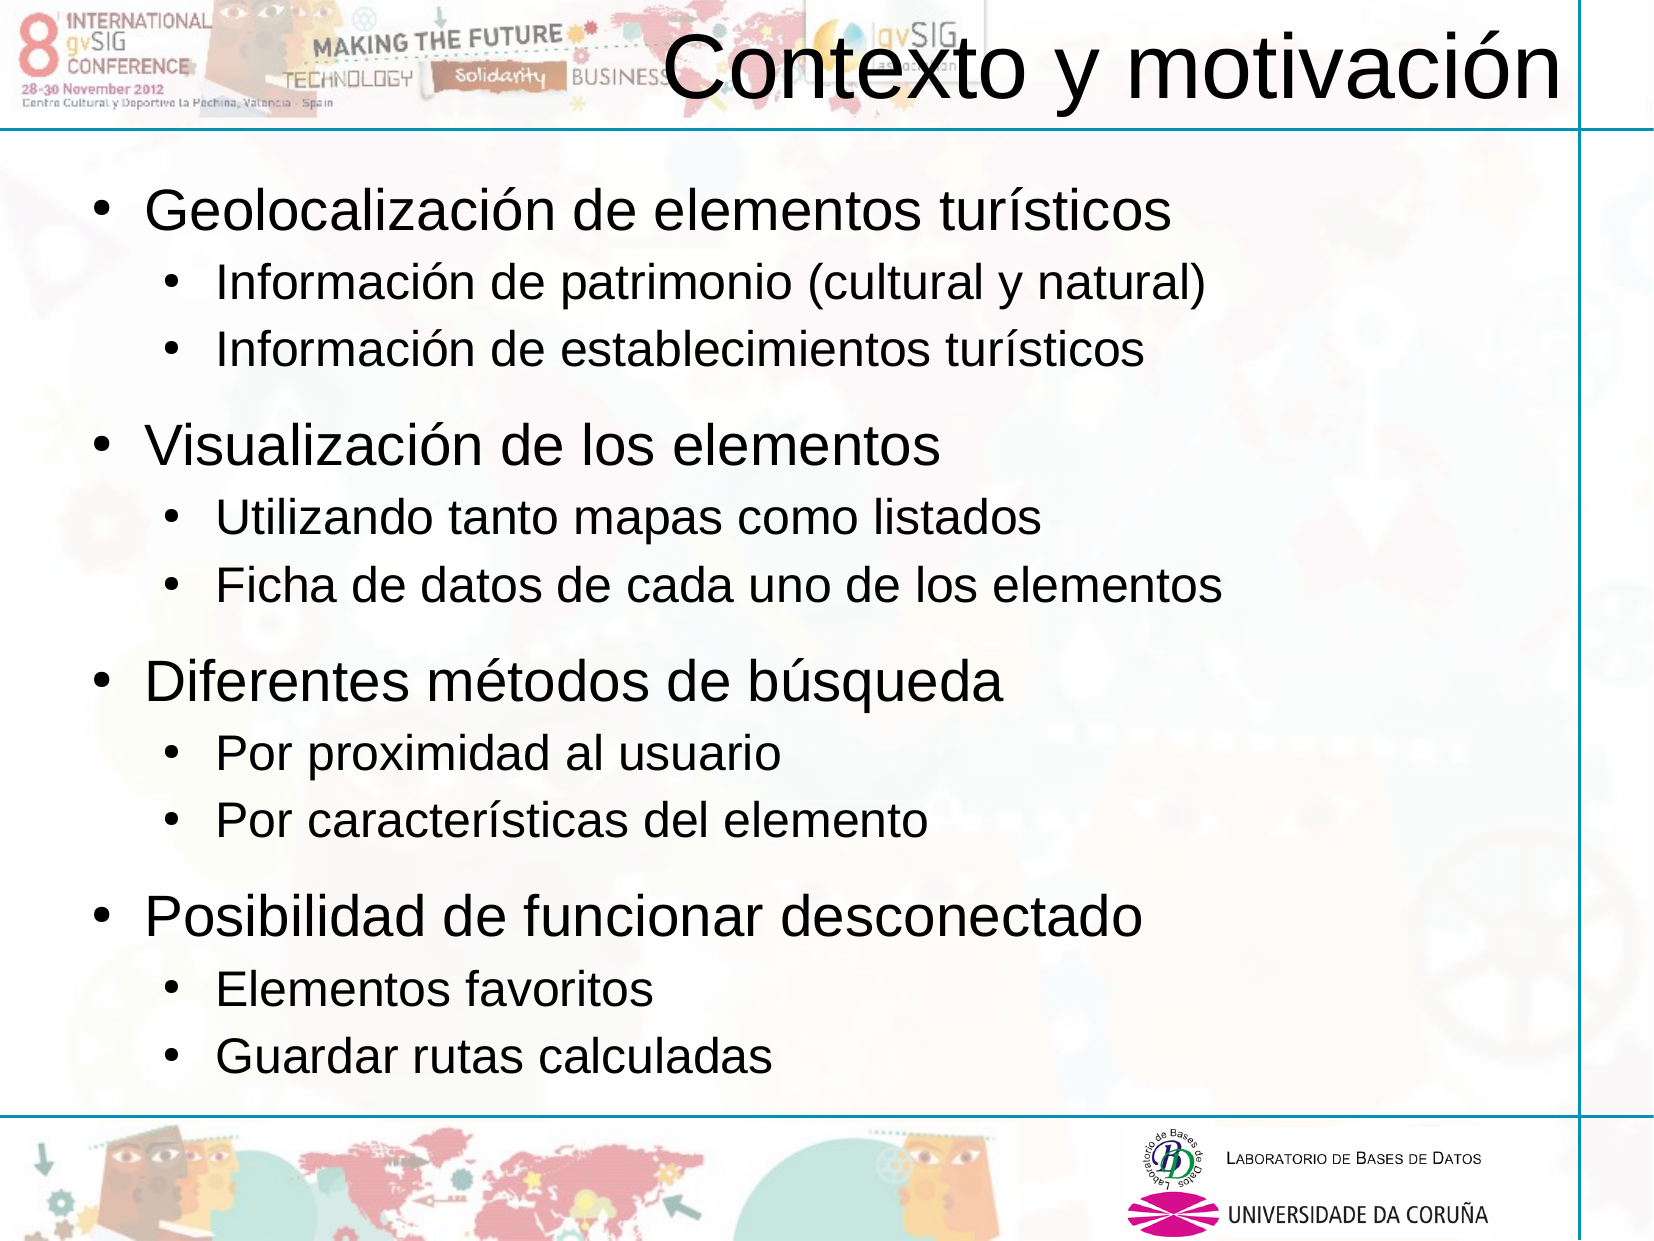

# Contexto y motivación
Geolocalización de elementos turísticos
Información de patrimonio (cultural y natural)
Información de establecimientos turísticos
Visualización de los elementos
Utilizando tanto mapas como listados
Ficha de datos de cada uno de los elementos
Diferentes métodos de búsqueda
Por proximidad al usuario
Por características del elemento
Posibilidad de funcionar desconectado
Elementos favoritos
Guardar rutas calculadas